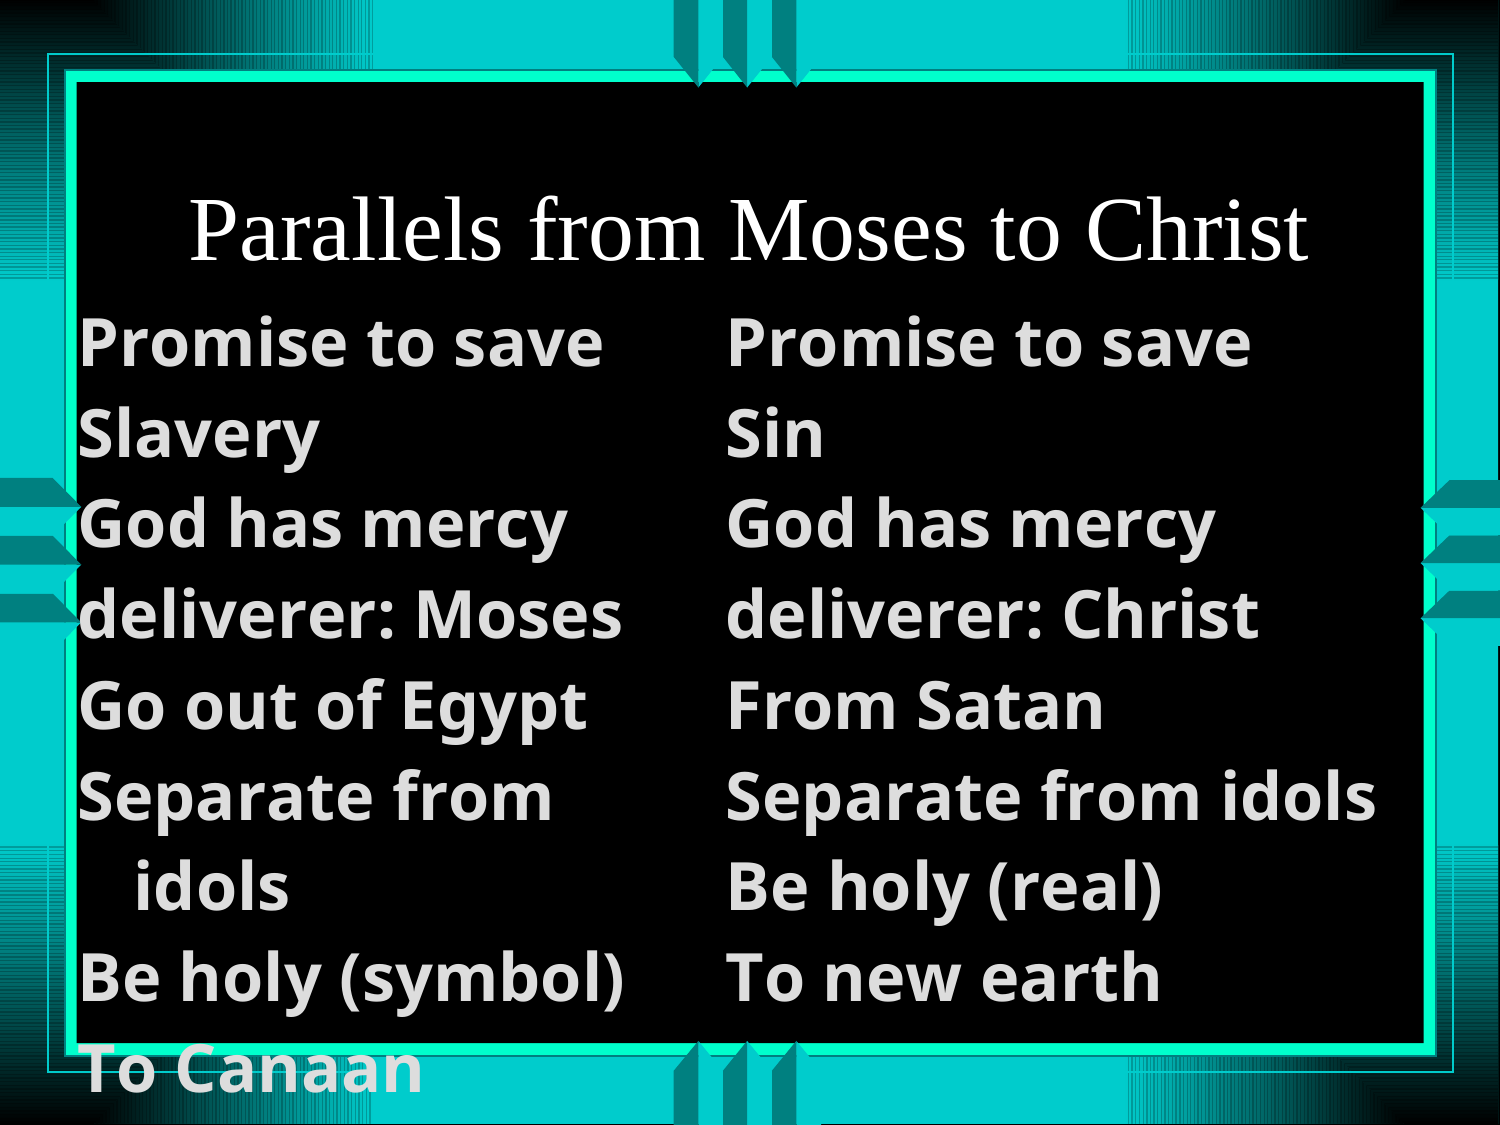

# Parallels from Moses to Christ
Promise to save
Slavery
God has mercy
deliverer: Moses
Go out of Egypt
Separate from idols
Be holy (symbol)
To Canaan
Promise to save
Sin
God has mercy
deliverer: Christ
From Satan
Separate from idols
Be holy (real)
To new earth